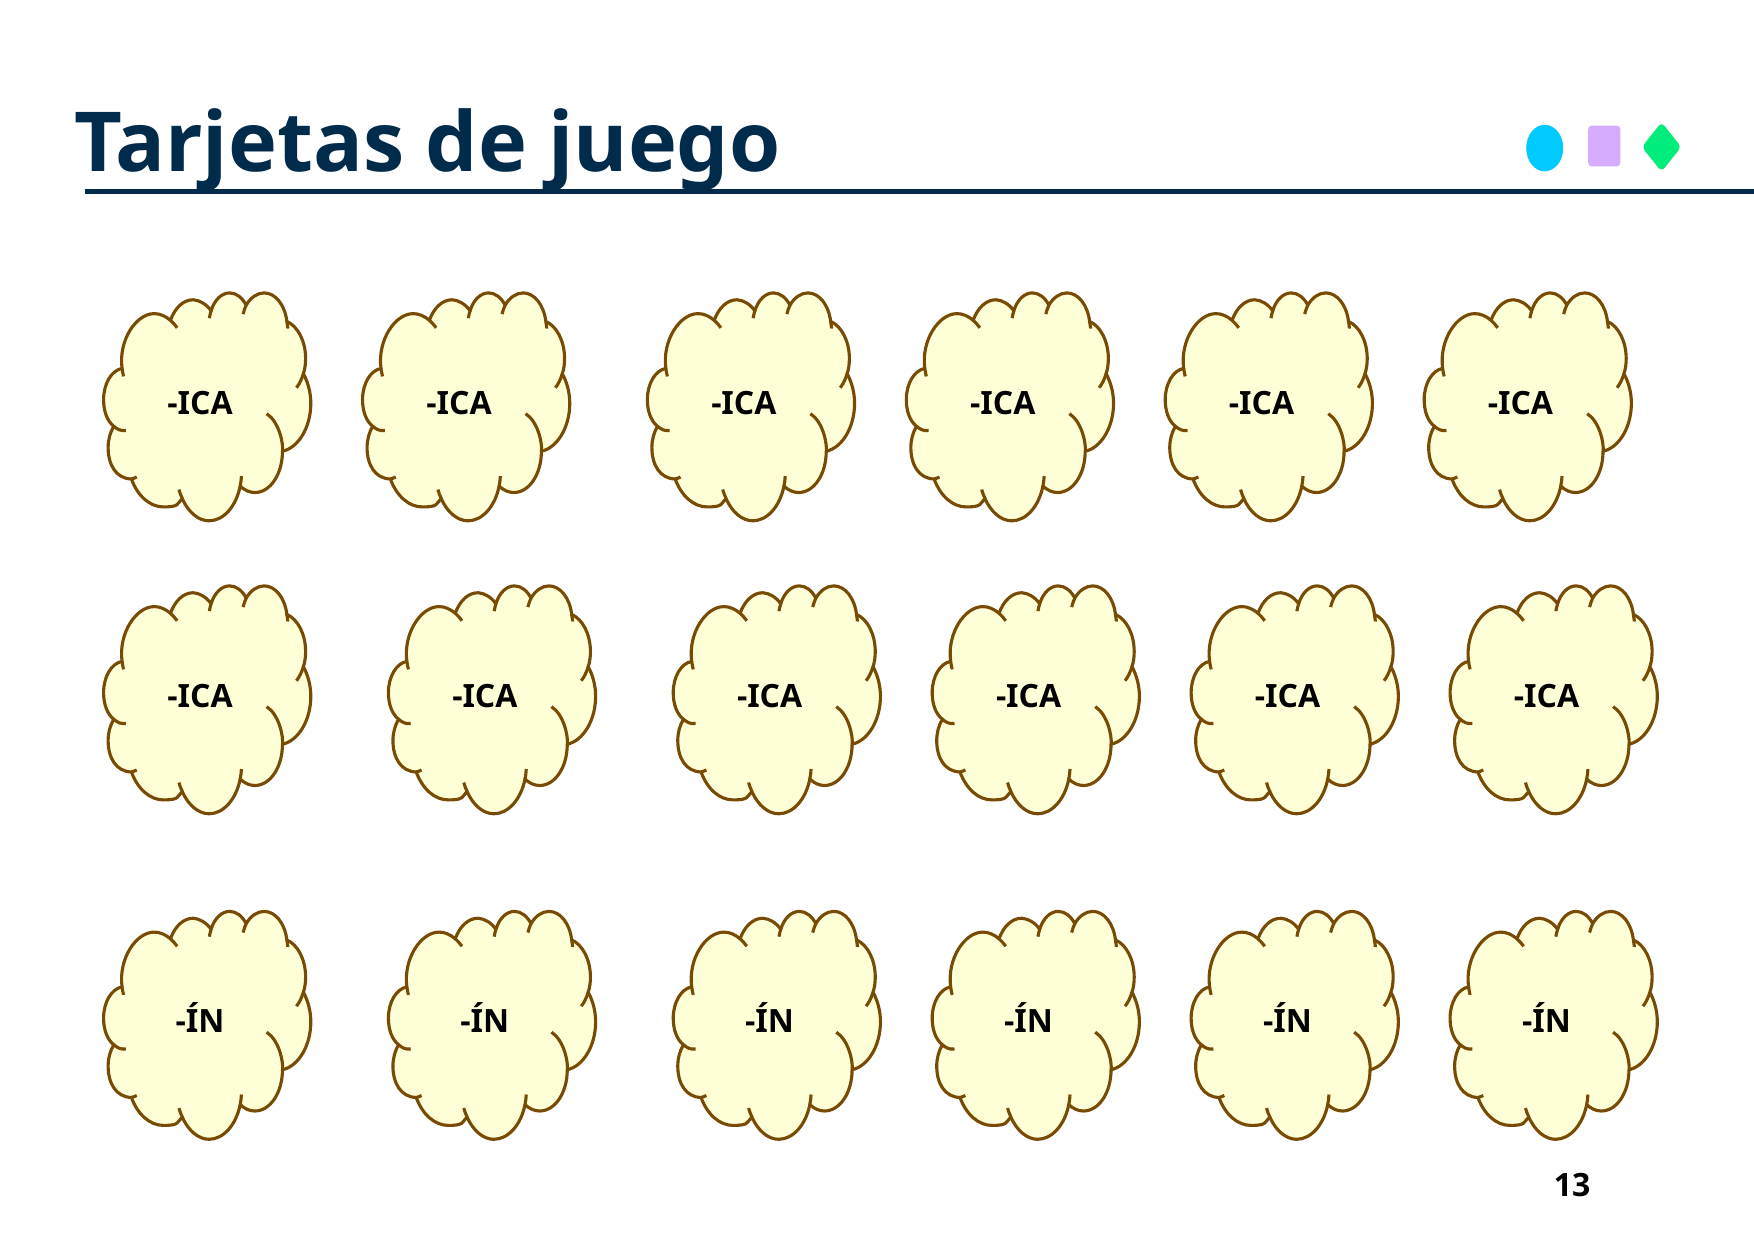

# Tarjetas de juego
-ICA
-ICA
-ICA
-ICA
-ICA
-ICA
-ICA
-ICA
-ICA
-ICA
-ICA
-ICA
-ÍN
-ÍN
-ÍN
-ÍN
-ÍN
-ÍN